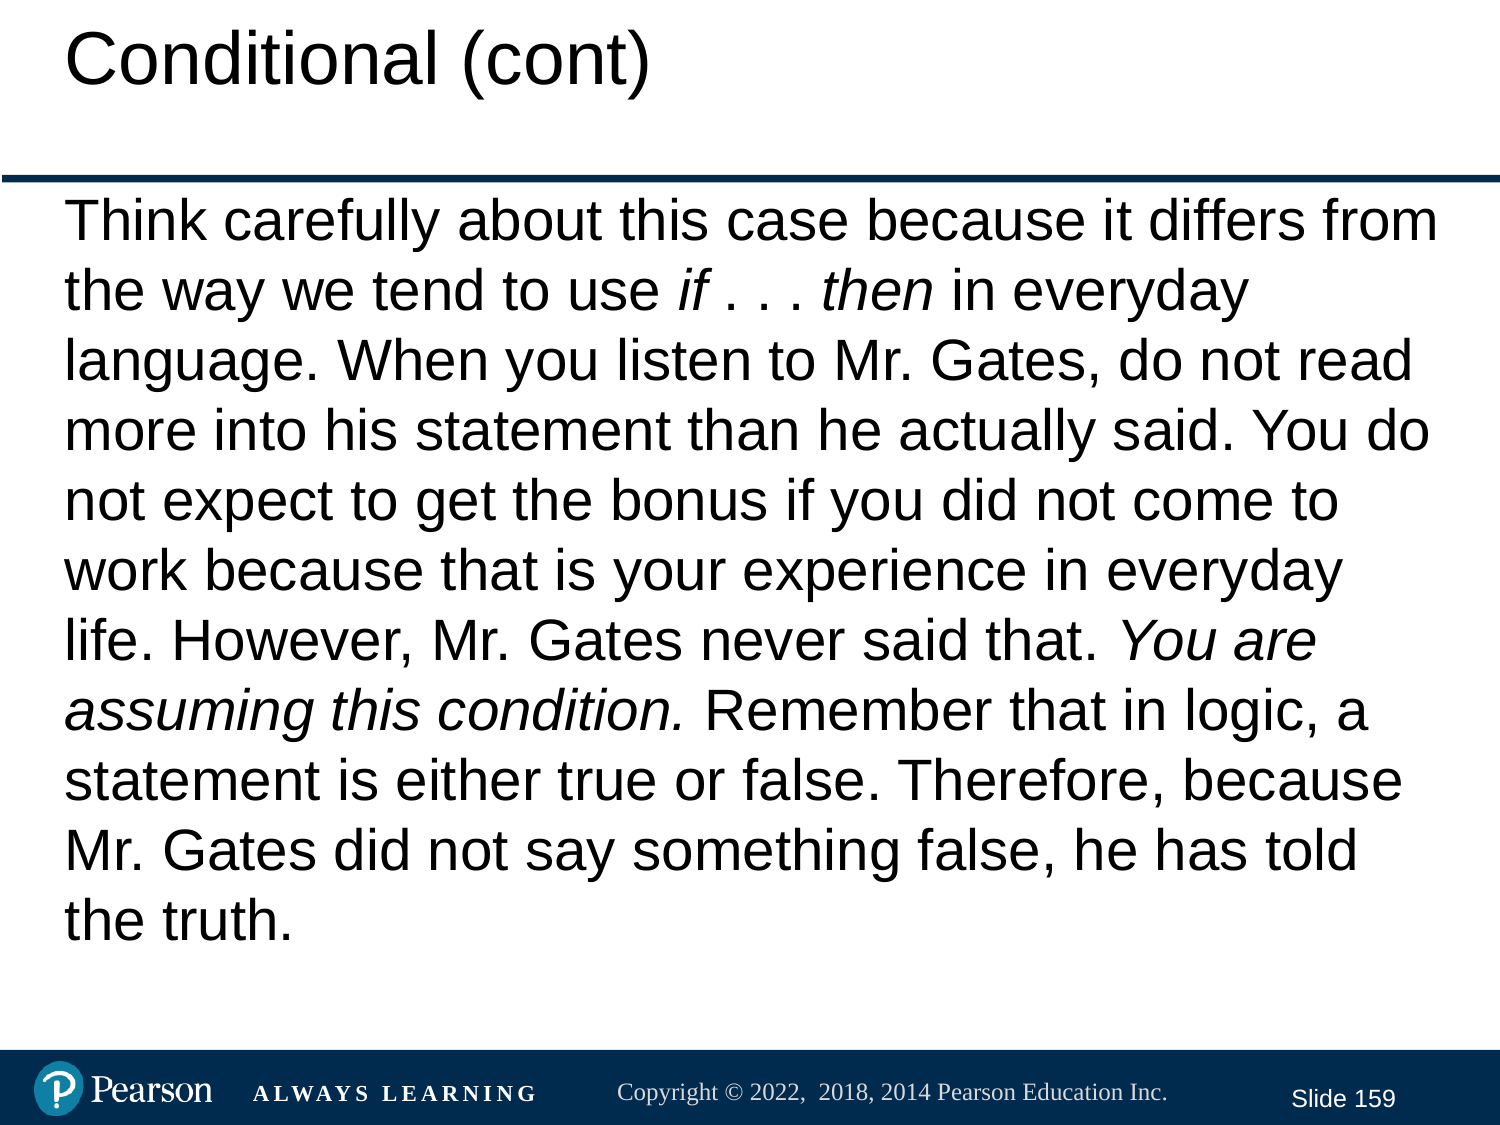

# Conditional (cont)
Think carefully about this case because it differs from the way we tend to use if . . . then in everyday language. When you listen to Mr. Gates, do not read more into his statement than he actually said. You do not expect to get the bonus if you did not come to work because that is your experience in everyday life. However, Mr. Gates never said that. You are assuming this condition. Remember that in logic, a statement is either true or false. Therefore, because Mr. Gates did not say something false, he has told the truth.